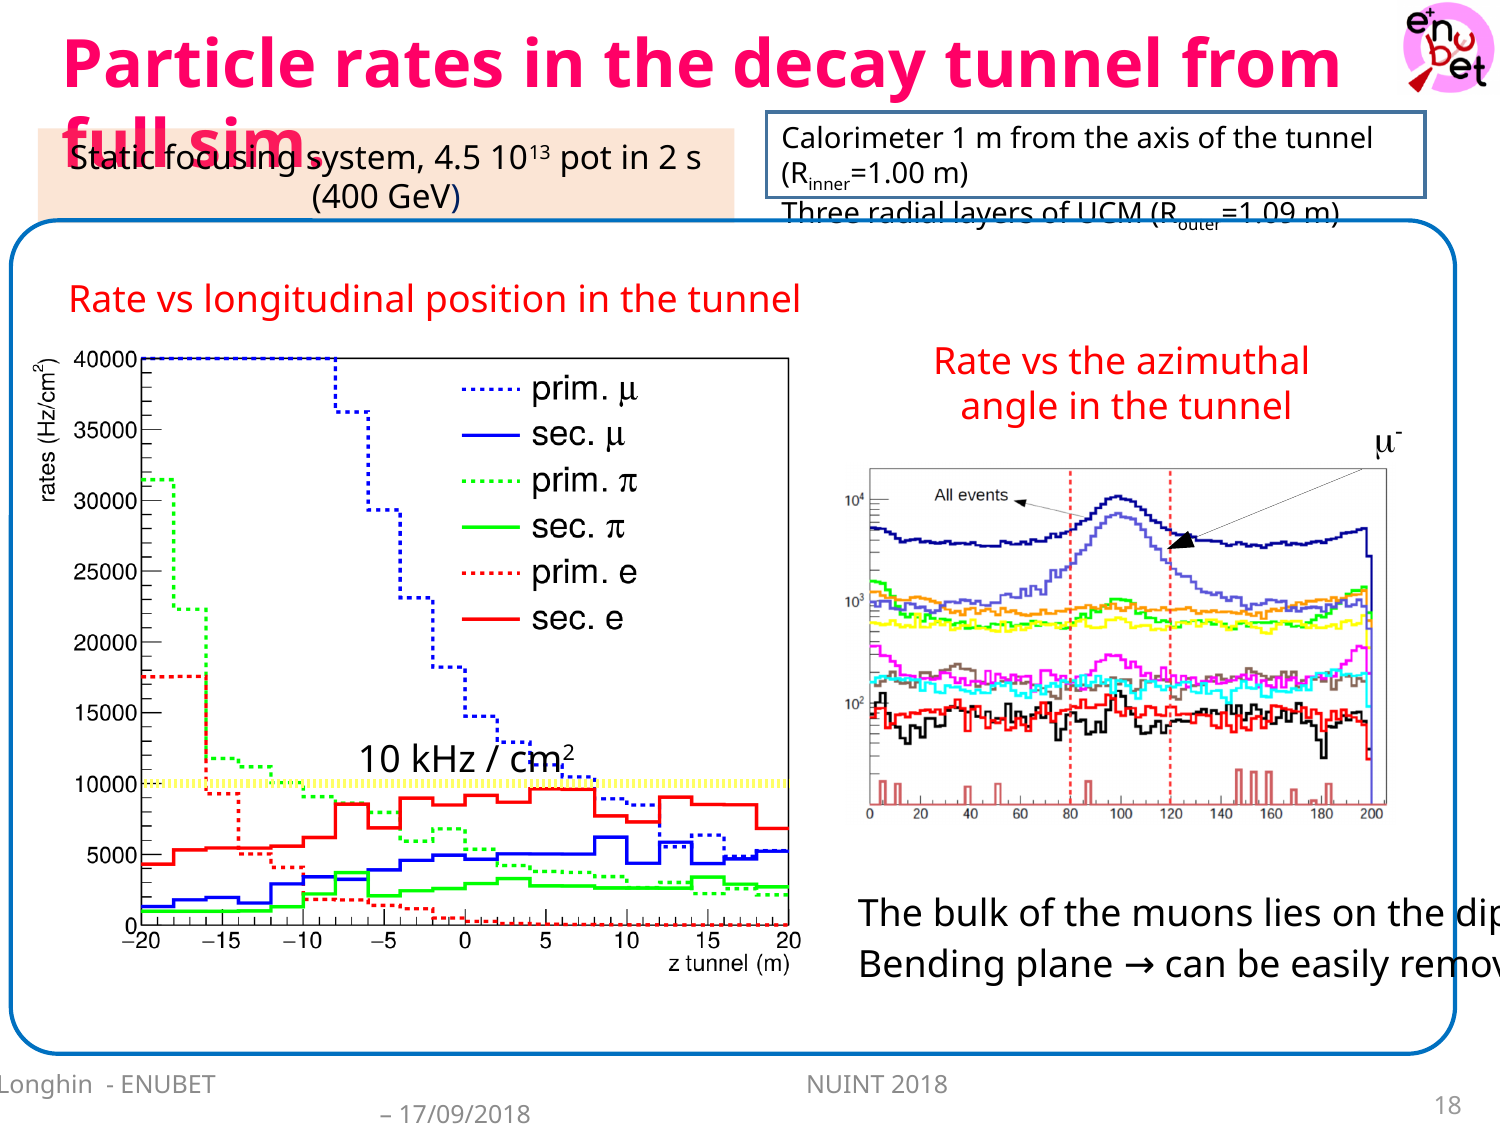

Particle rates in the decay tunnel from full sim.
Calorimeter 1 m from the axis of the tunnel (Rinner=1.00 m)
Three radial layers of UCM (Router=1.09 m)
Static focusing system, 4.5 1013 pot in 2 s (400 GeV)
Rate vs longitudinal position in the tunnel
Rate vs the azimuthal
 angle in the tunnel
m-
10 kHz / cm2
The bulk of the muons lies on the dipole
Bending plane → can be easily removed